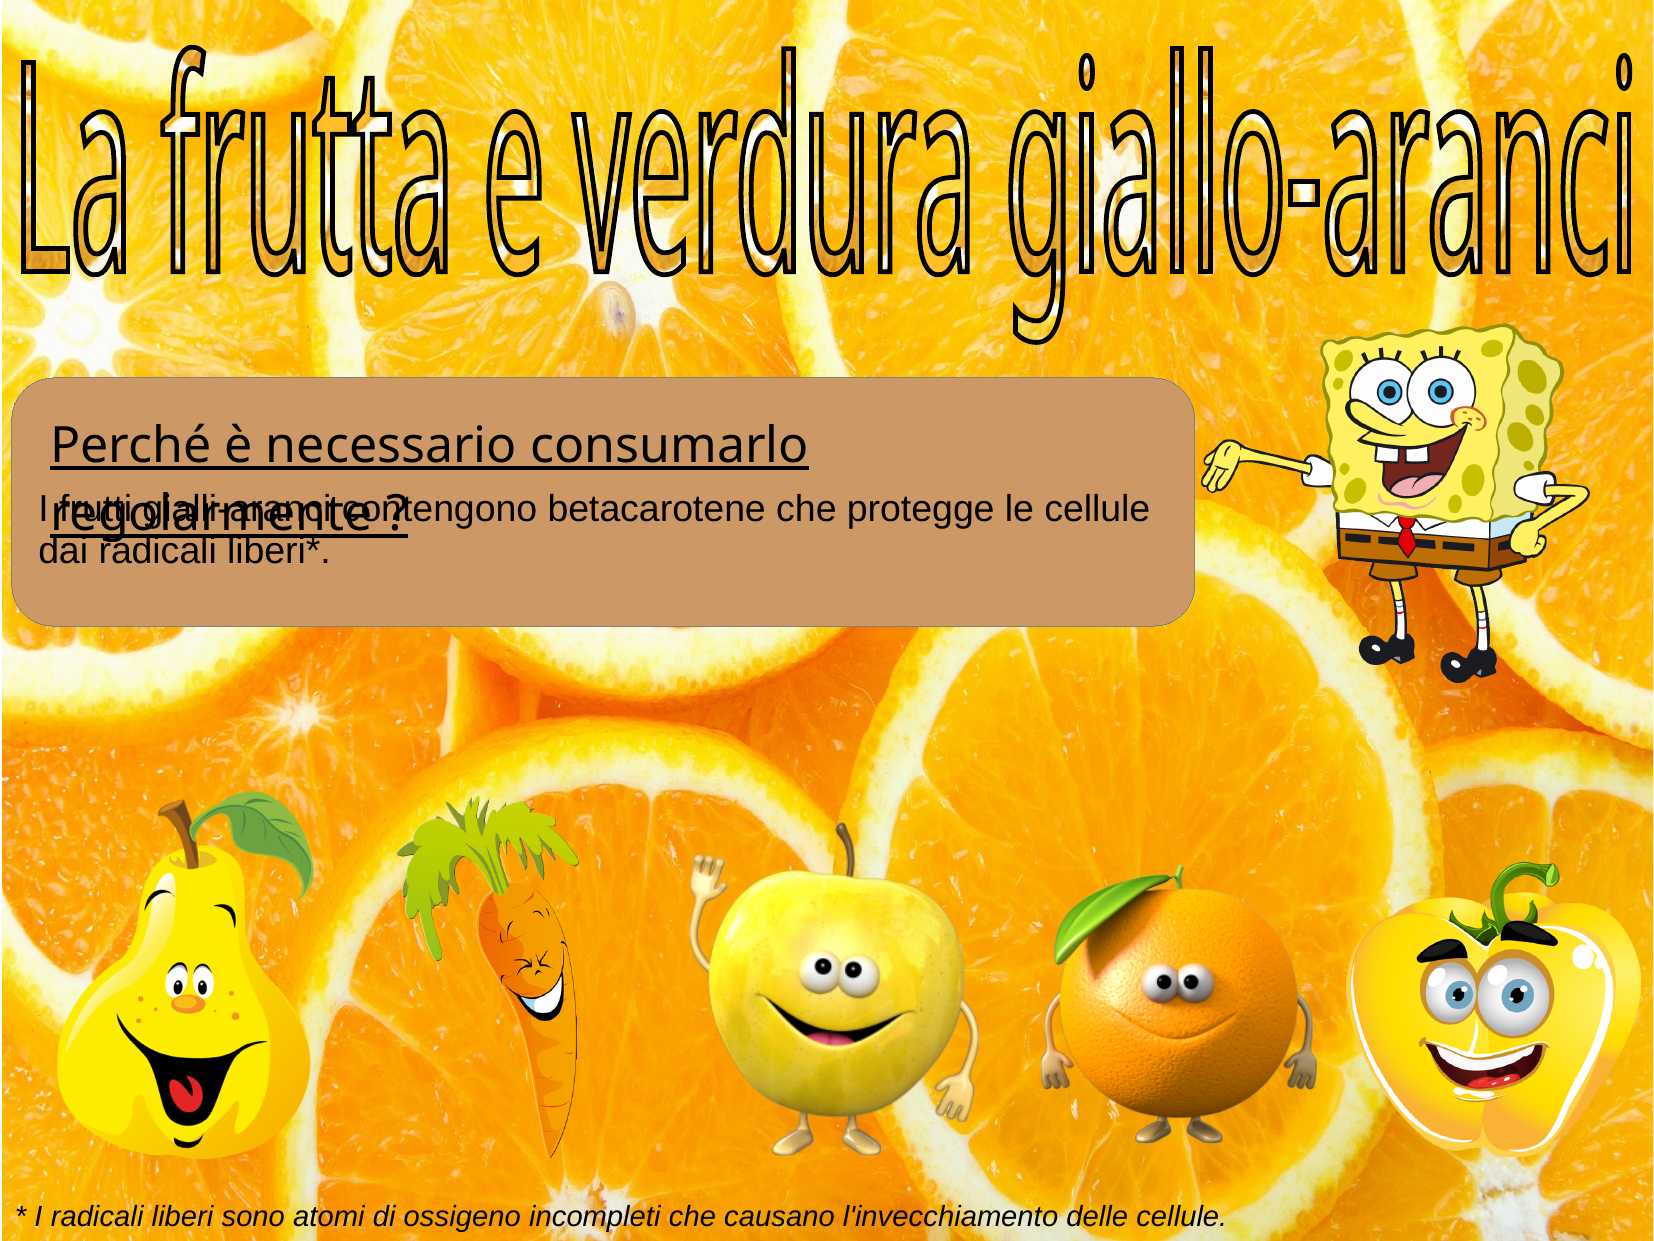

La frutta e verdura giallo-aranci
Perché è necessario consumarlo regolarmente ?
I frutti gialli-aranci contengono betacarotene che protegge le cellule dai radicali liberi*.
* I radicali liberi sono atomi di ossigeno incompleti che causano l'invecchiamento delle cellule.